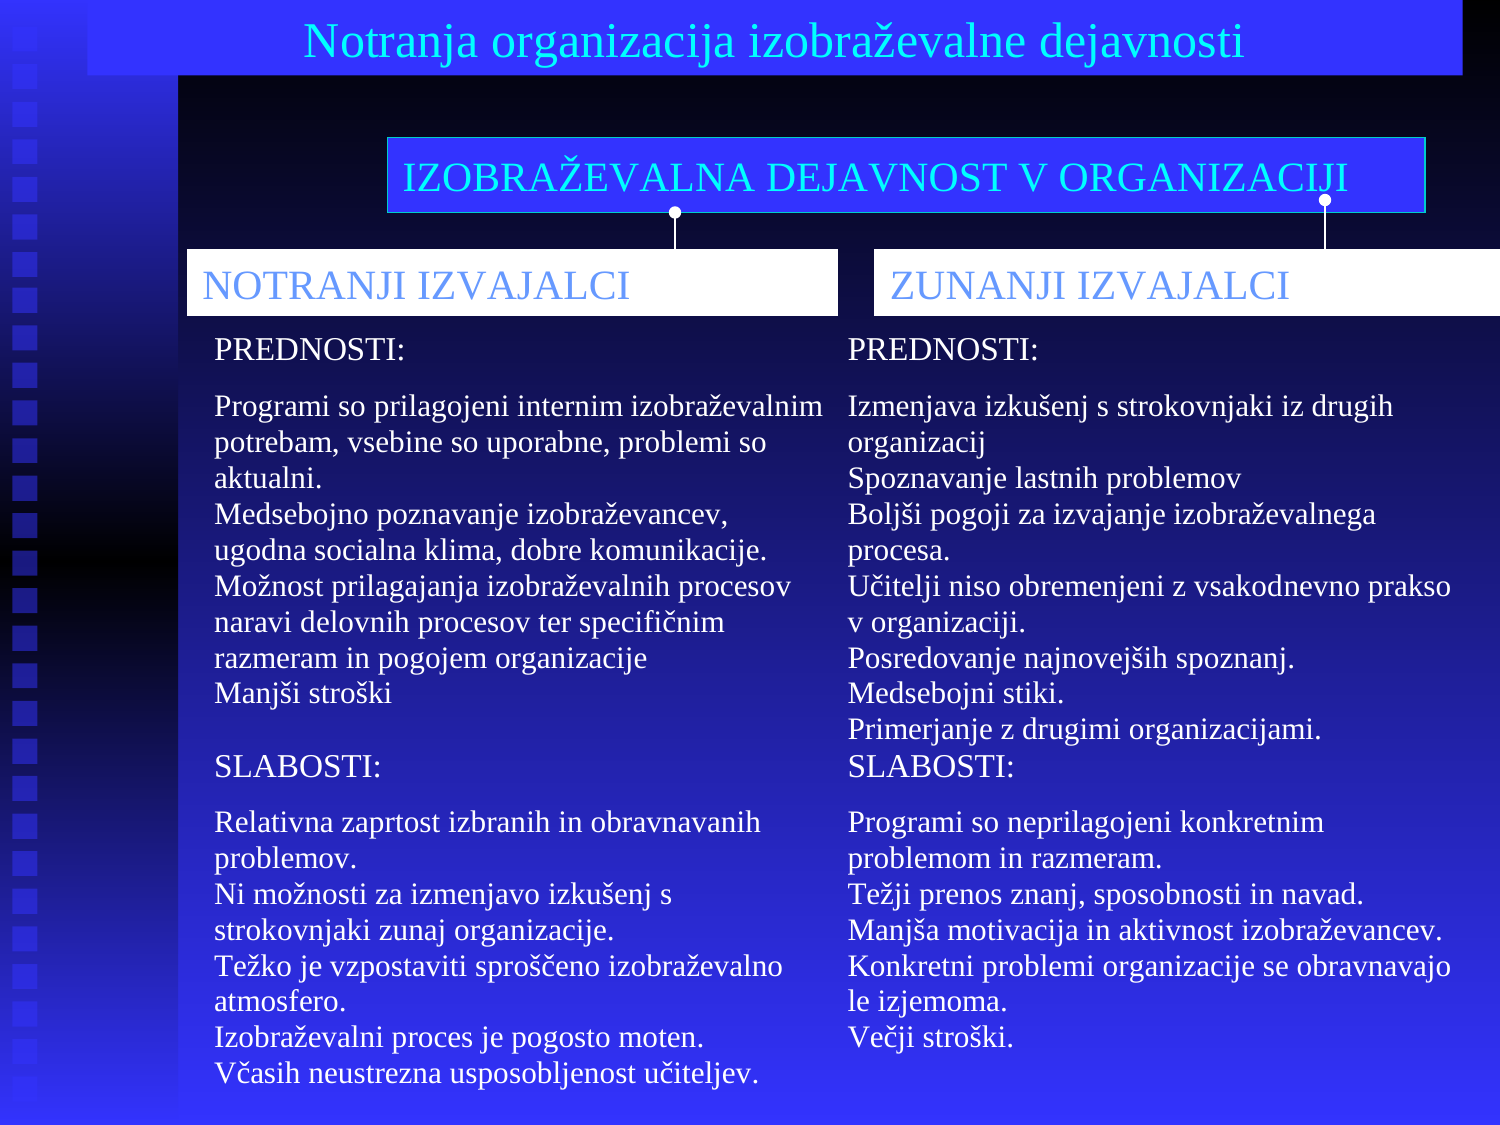

Notranja organizacija izobraževalne dejavnosti
# IZOBRAŽEVALNA DEJAVNOST V ORGANIZACIJI
NOTRANJI IZVAJALCI
ZUNANJI IZVAJALCI